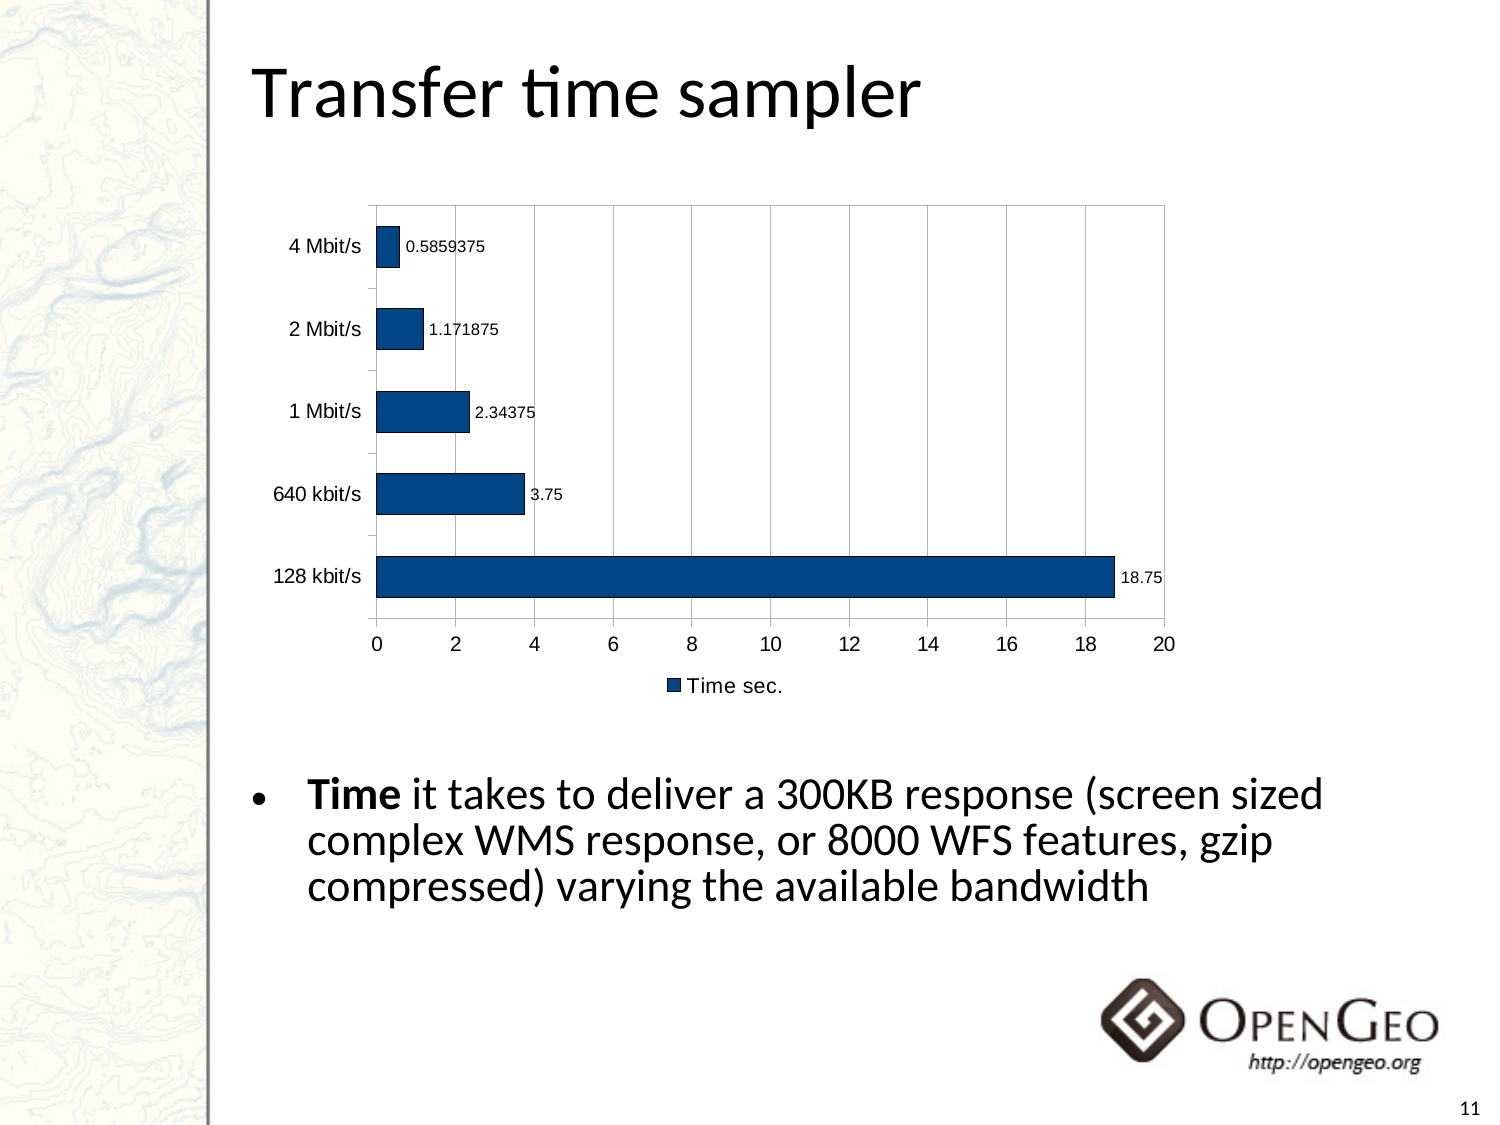

Transfer time sampler
### Chart
| Category | Time sec. |
|---|---|
| 4 Mbit/s | 0.5859375 |
| 2 Mbit/s | 1.171875 |
| 1 Mbit/s | 2.34375 |
| 640 kbit/s | 3.75 |
| 128 kbit/s | 18.75 |# Time it takes to deliver a 300KB response (screen sized complex WMS response, or 8000 WFS features, gzip compressed) varying the available bandwidth